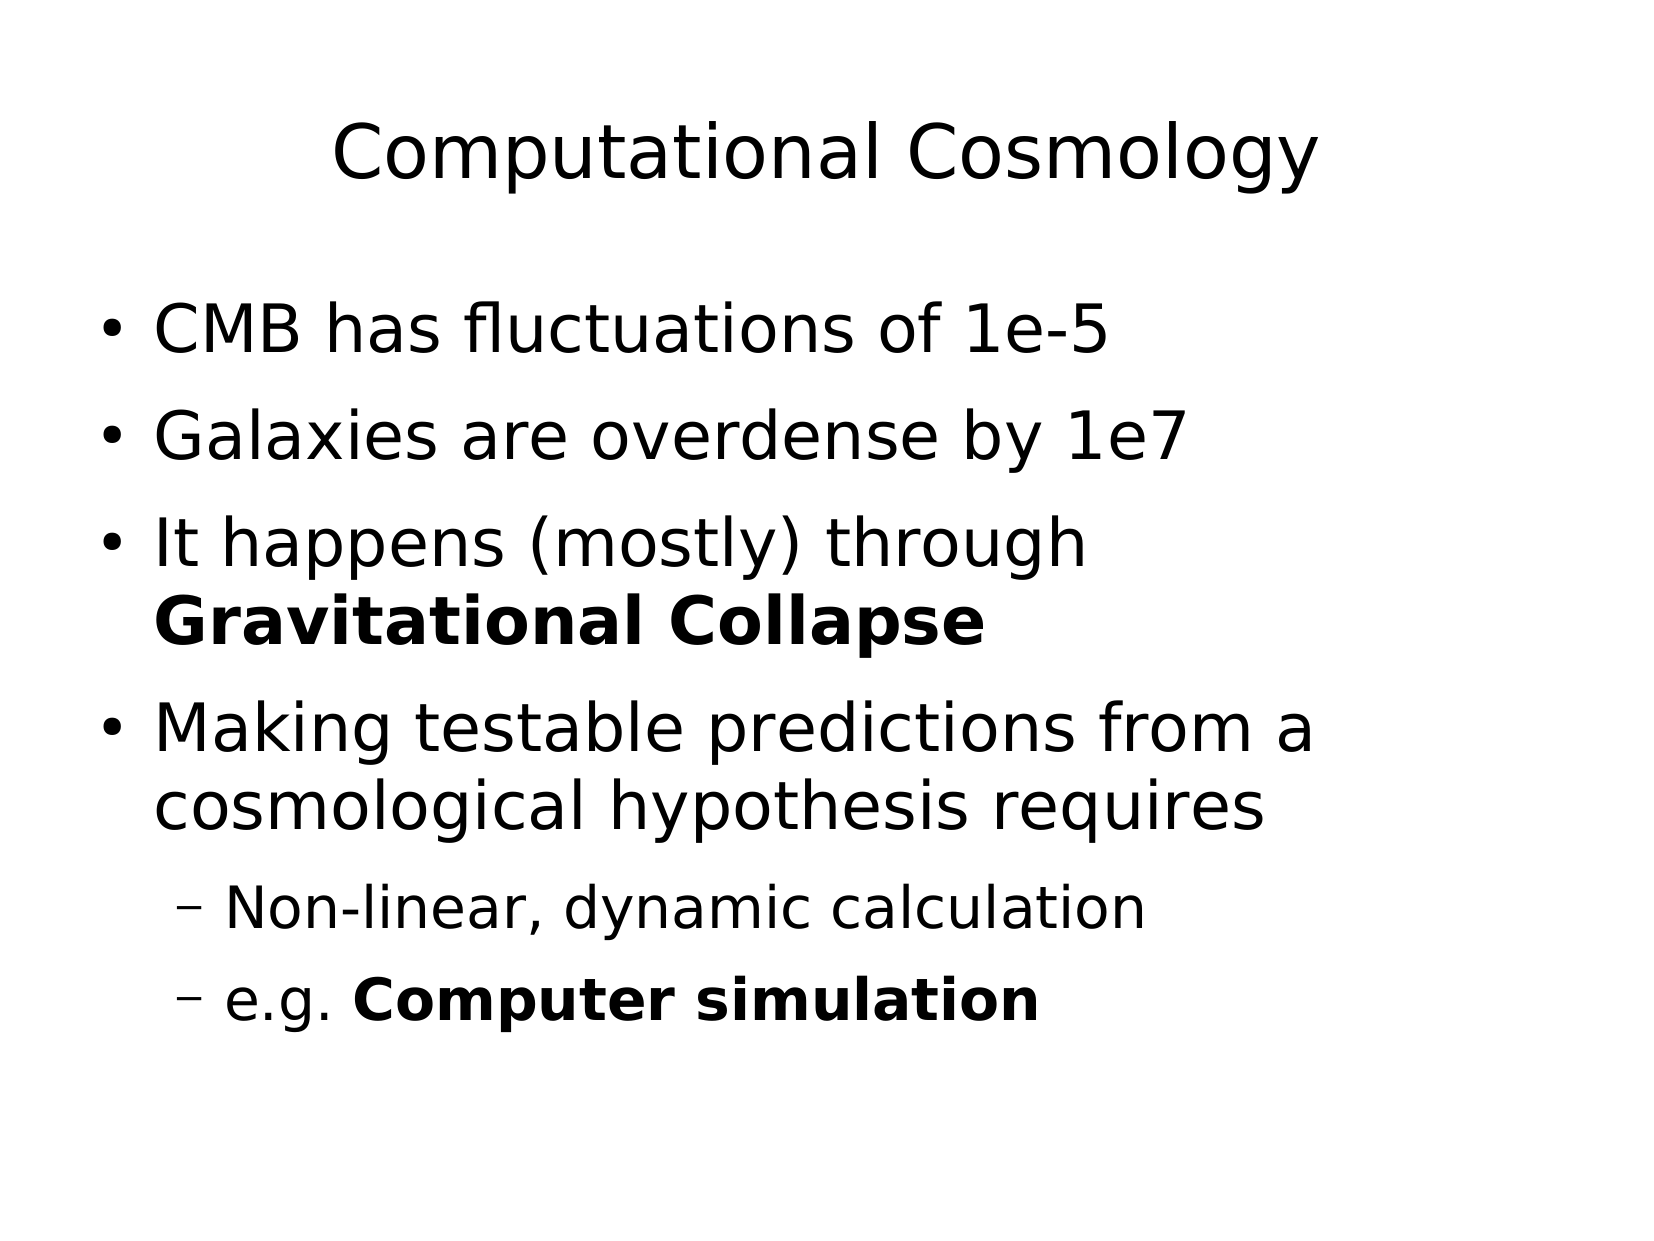

# Computational Cosmology
CMB has fluctuations of 1e-5
Galaxies are overdense by 1e7
It happens (mostly) through Gravitational Collapse
Making testable predictions from a cosmological hypothesis requires
Non-linear, dynamic calculation
e.g. Computer simulation